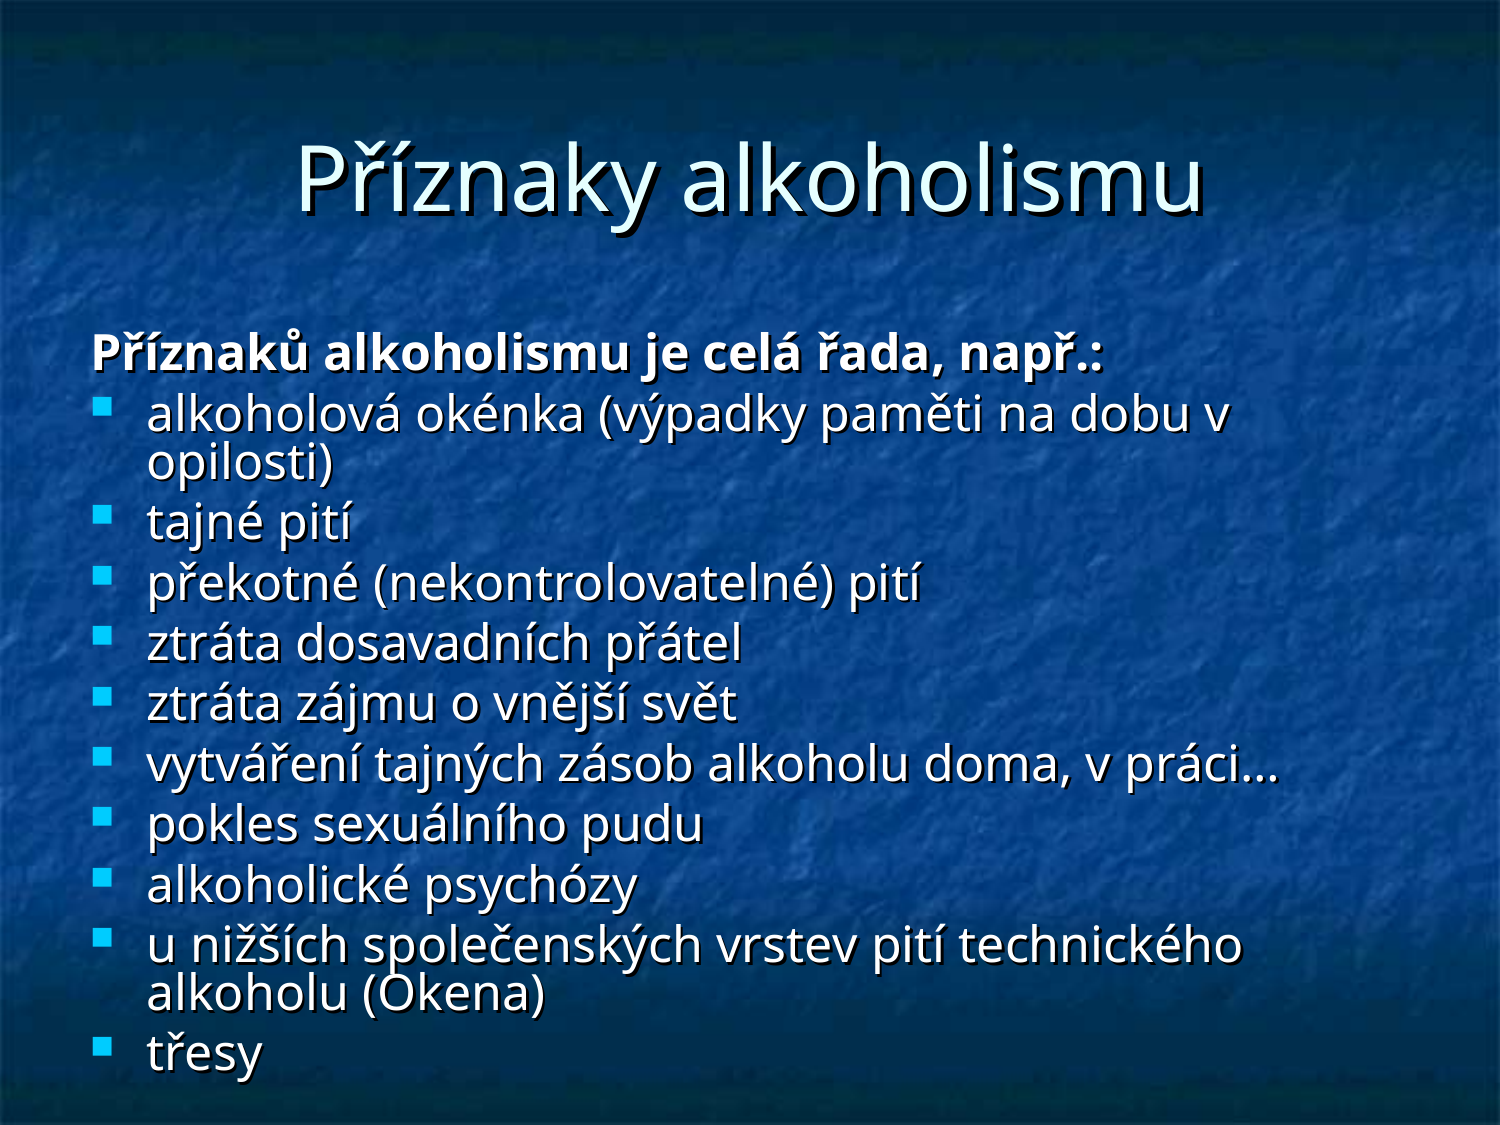

# Příznaky alkoholismu
Příznaků alkoholismu je celá řada, např.:
alkoholová okénka (výpadky paměti na dobu v opilosti)
tajné pití
překotné (nekontrolovatelné) pití
ztráta dosavadních přátel
ztráta zájmu o vnější svět
vytváření tajných zásob alkoholu doma, v práci…
pokles sexuálního pudu
alkoholické psychózy
u nižších společenských vrstev pití technického alkoholu (Okena)
třesy